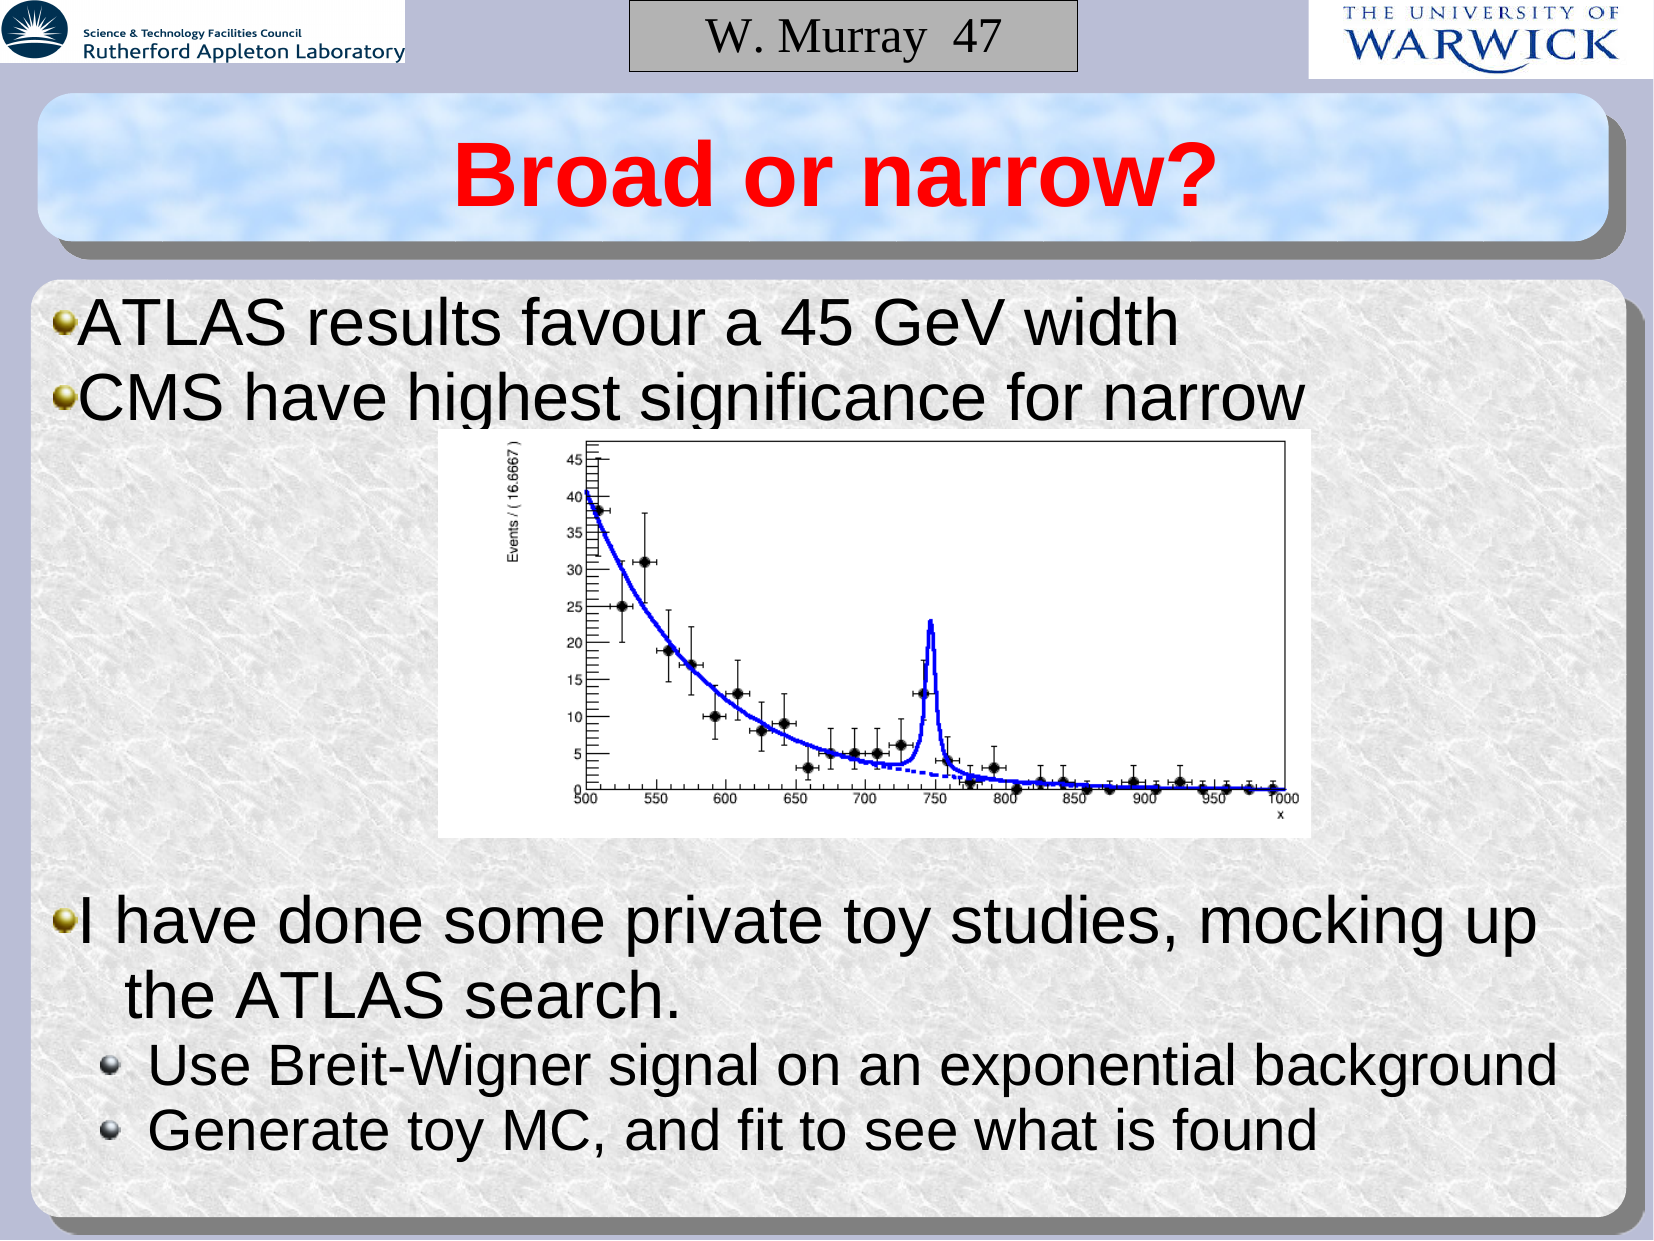

# Broad or narrow?
ATLAS results favour a 45 GeV width
CMS have highest significance for narrow
I have done some private toy studies, mocking up the ATLAS search.
Use Breit-Wigner signal on an exponential background
Generate toy MC, and fit to see what is found